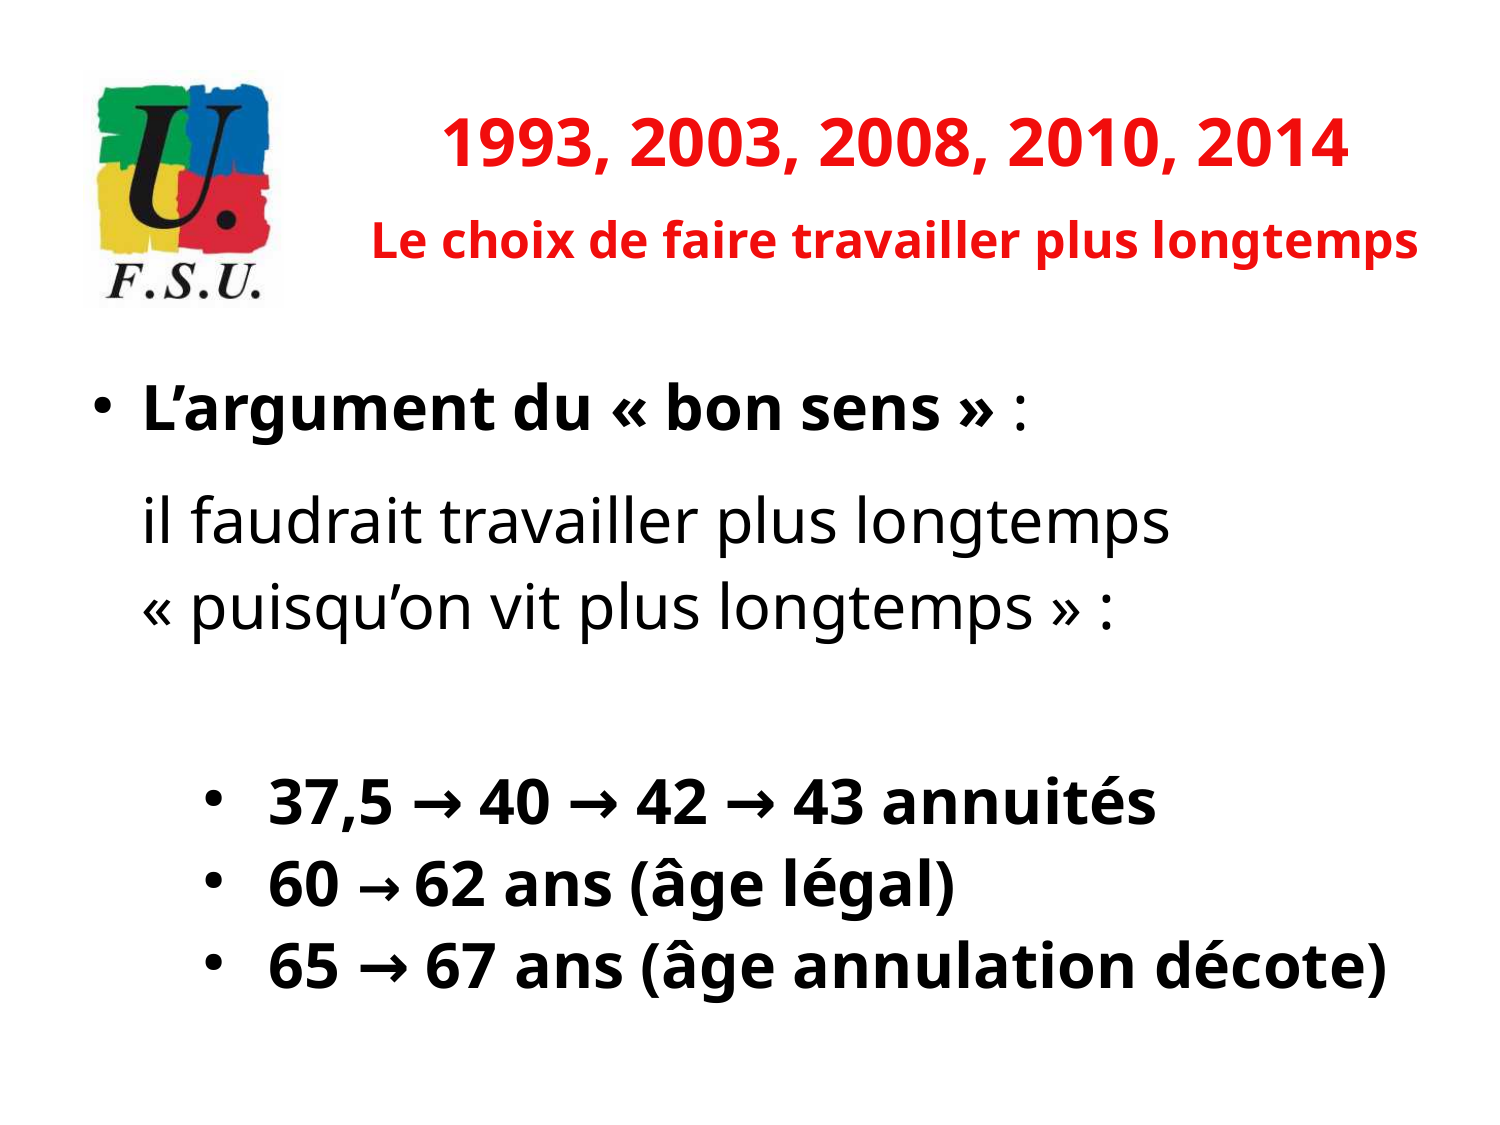

# 1993, 2003, 2008, 2010, 2014 Le choix de faire travailler plus longtemps
L’argument du « bon sens » :
il faudrait travailler plus longtemps « puisqu’on vit plus longtemps » :
 37,5 → 40 → 42 → 43 annuités
 60 → 62 ans (âge légal)
 65 → 67 ans (âge annulation décote)